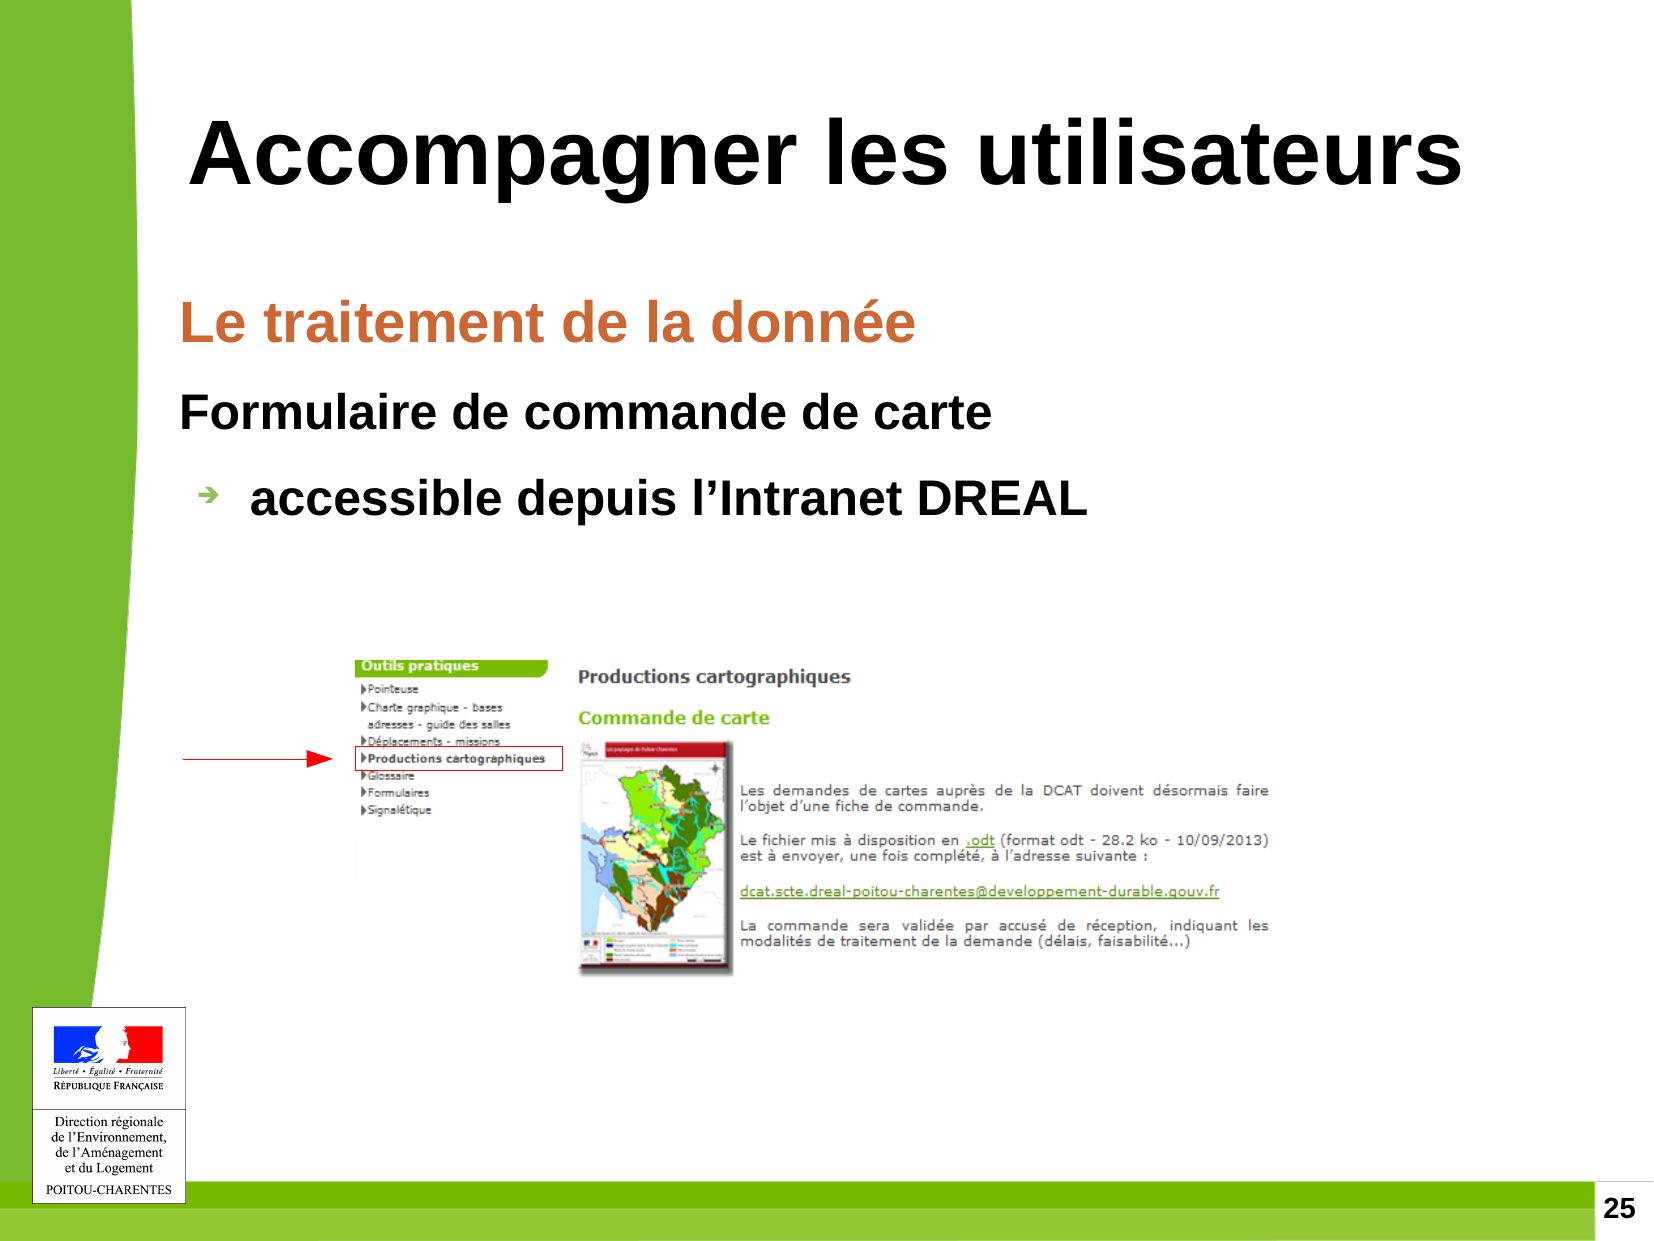

# Accompagner les utilisateurs
Le traitement de la donnée
Formulaire de commande de carte
accessible depuis l’Intranet DREAL